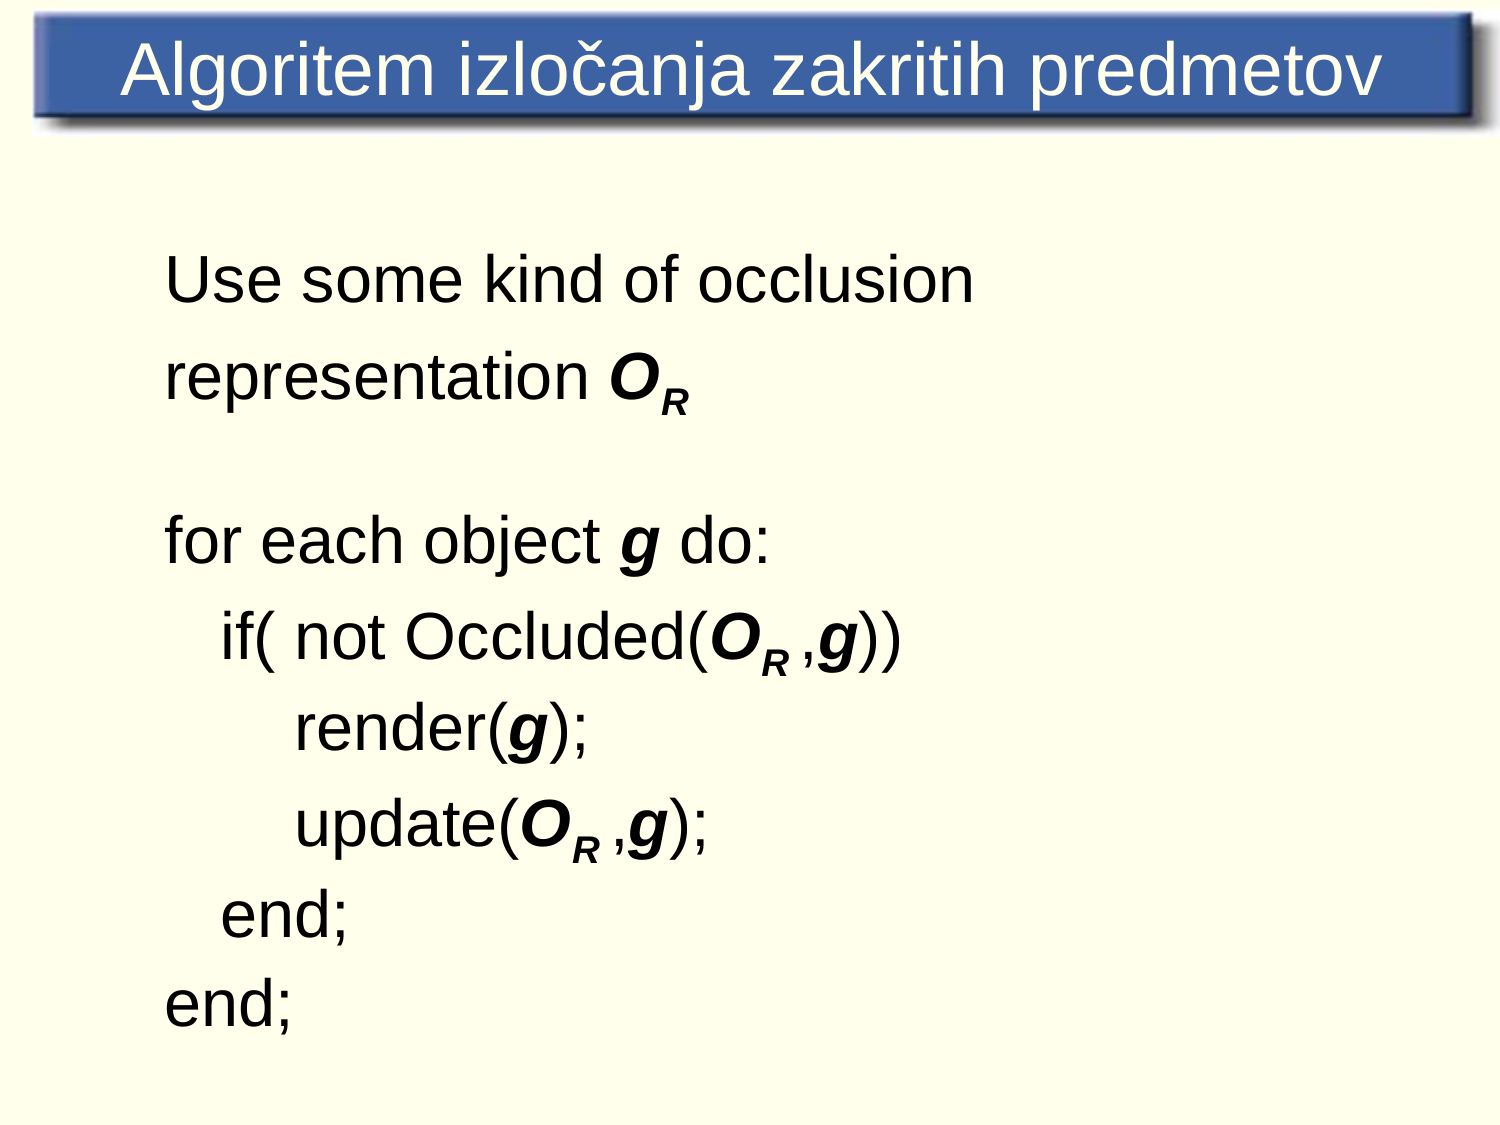

# Algoritem izločanja zakritih predmetov
Use some kind of occlusion
representation OR
for each object g do:
 if( not Occluded(OR ,g))
 render(g);
 update(OR ,g);
 end;
end;